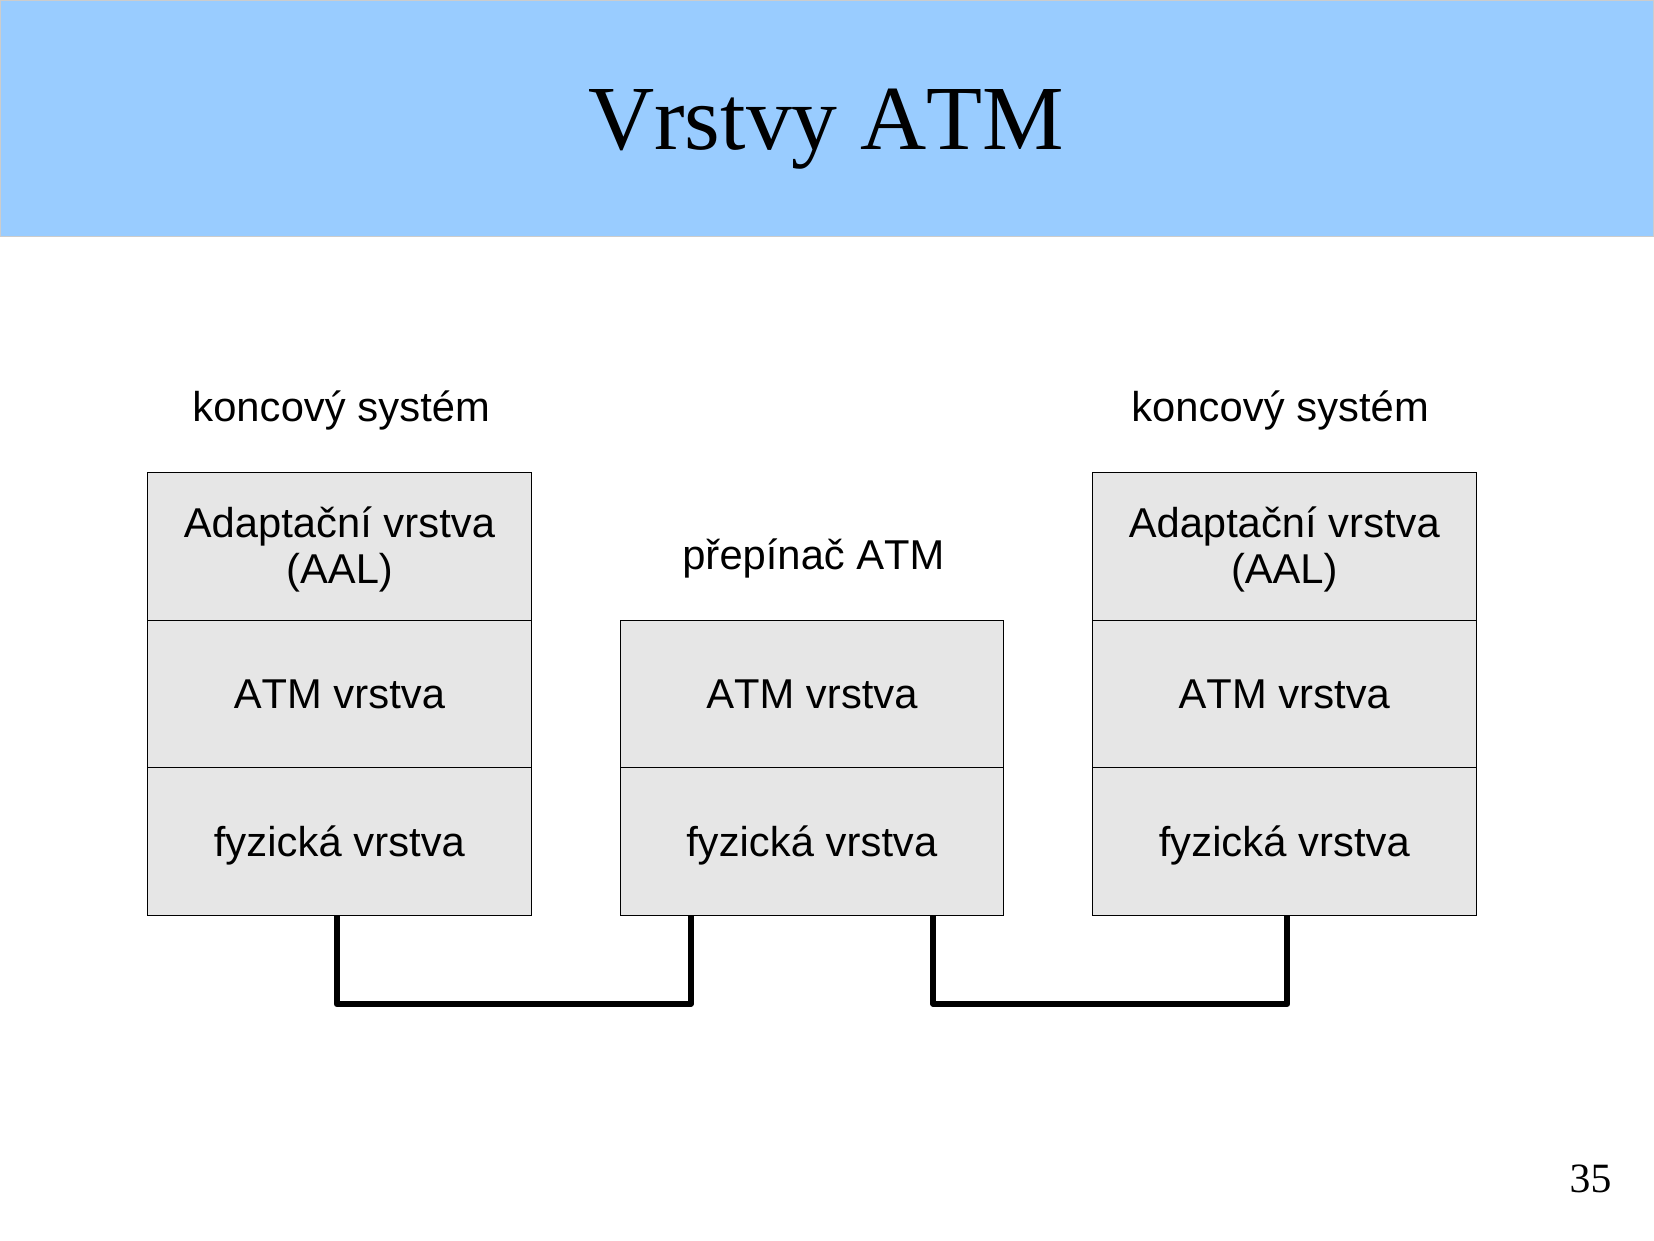

# Vrstvy ATM
koncový systém
koncový systém
Adaptační vrstva
(AAL)
Adaptační vrstva
(AAL)
přepínač ATM
ATM vrstva
ATM vrstva
ATM vrstva
fyzická vrstva
fyzická vrstva
fyzická vrstva